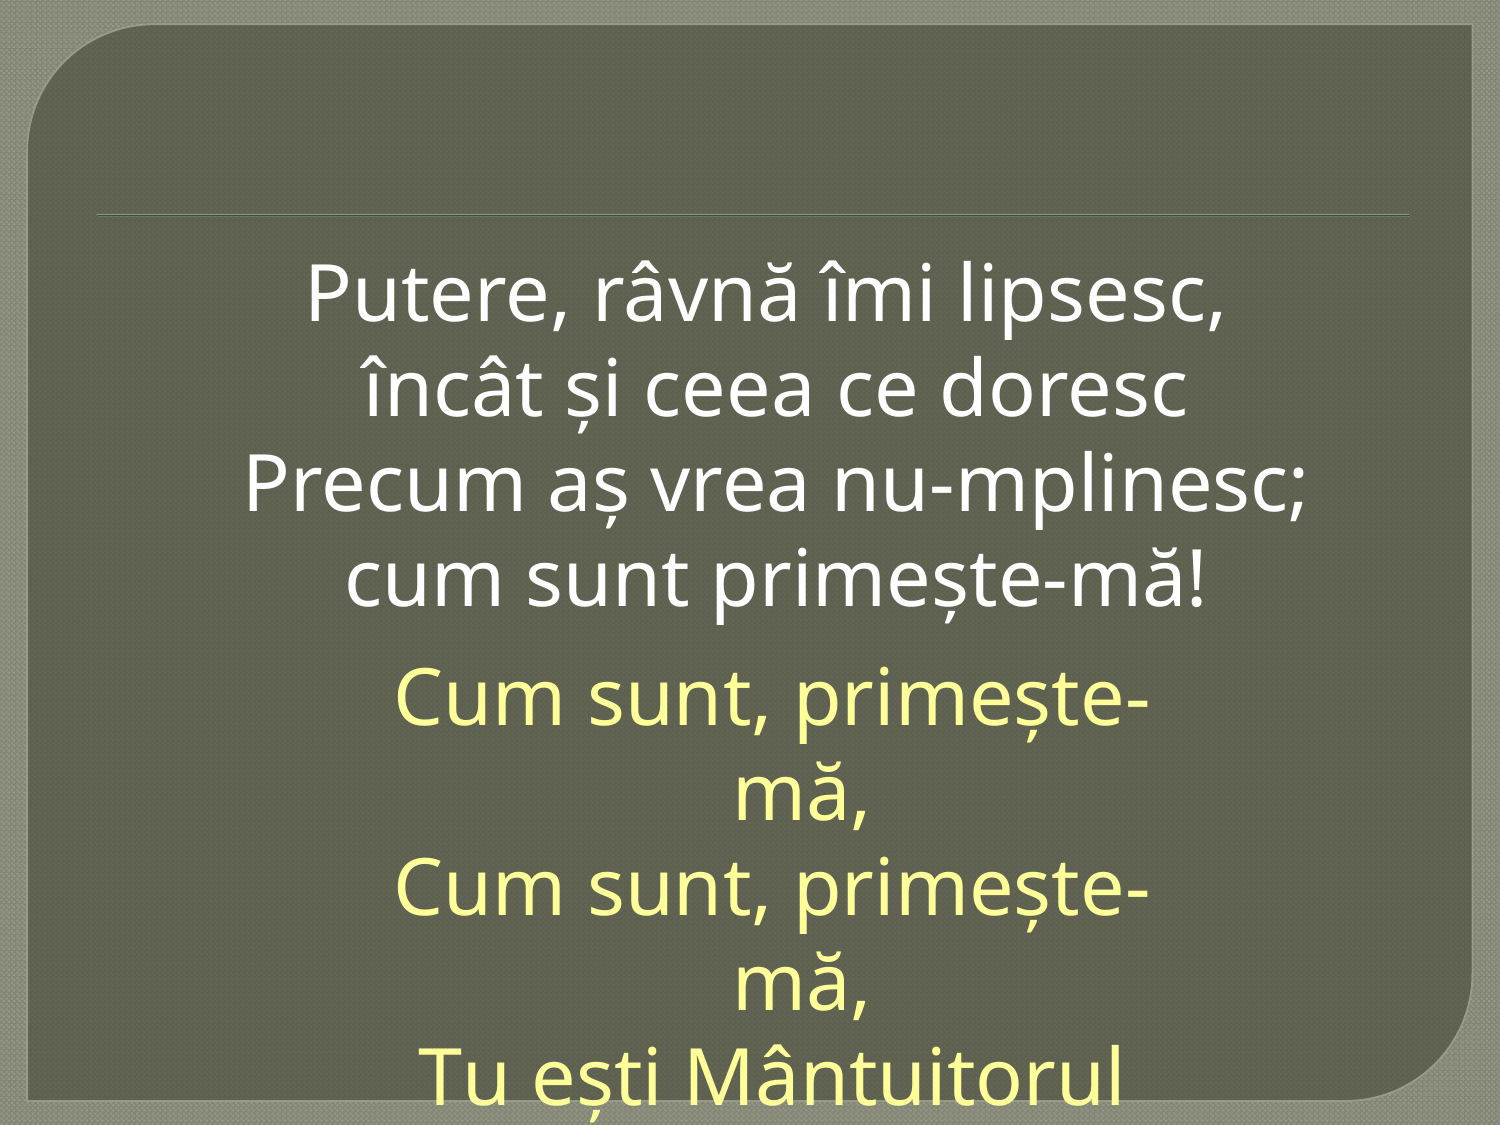

#
Putere, râvnă îmi lipsesc,
încât şi ceea ce doresc
Precum aş vrea nu-mplinesc;
cum sunt primeşte-mă!
Cum sunt, primeşte-mă,
Cum sunt, primeşte-mă,
Tu eşti Mântuitorul meu,
Cum sunt, primeşte-mă,